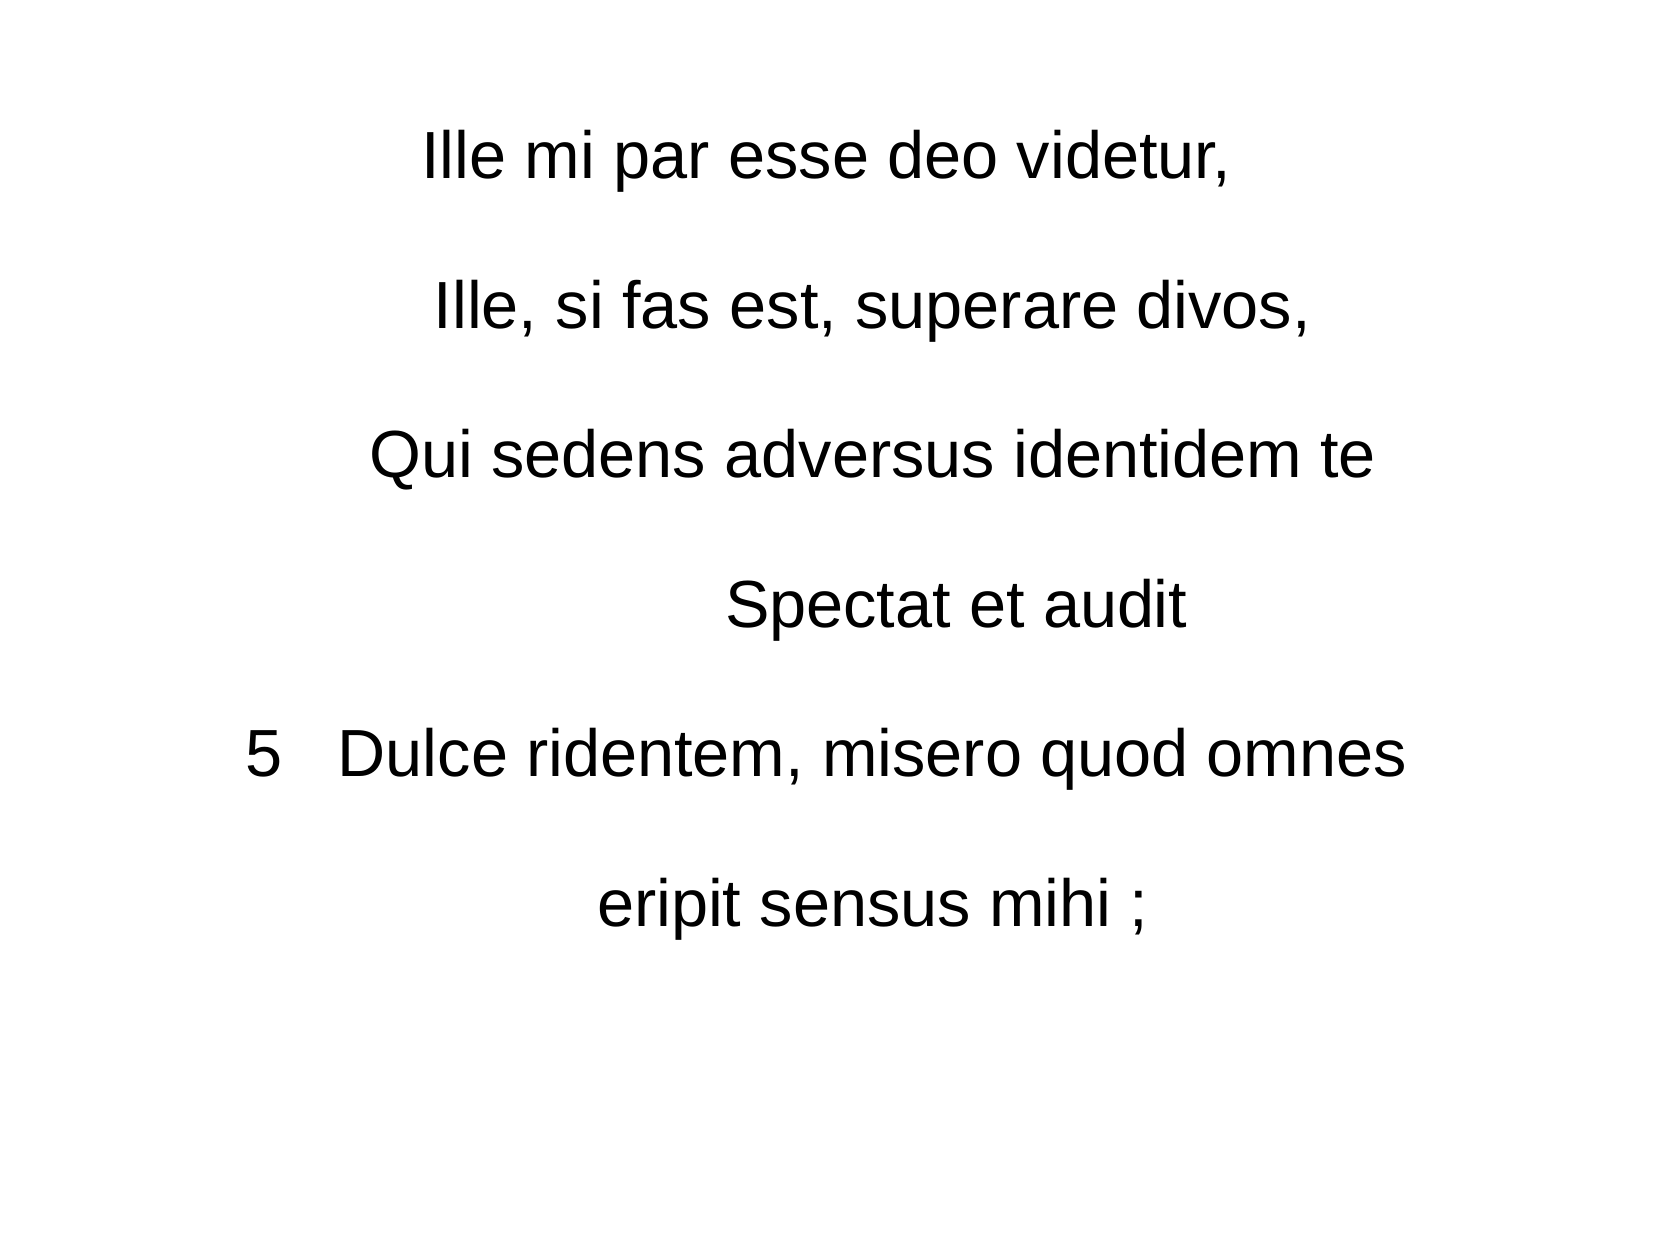

# Ille mi par esse deo videtur,
 Ille, si fas est, superare divos,
 Qui sedens adversus identidem te
 Spectat et audit
5 Dulce ridentem, misero quod omnes
 eripit sensus mihi ;